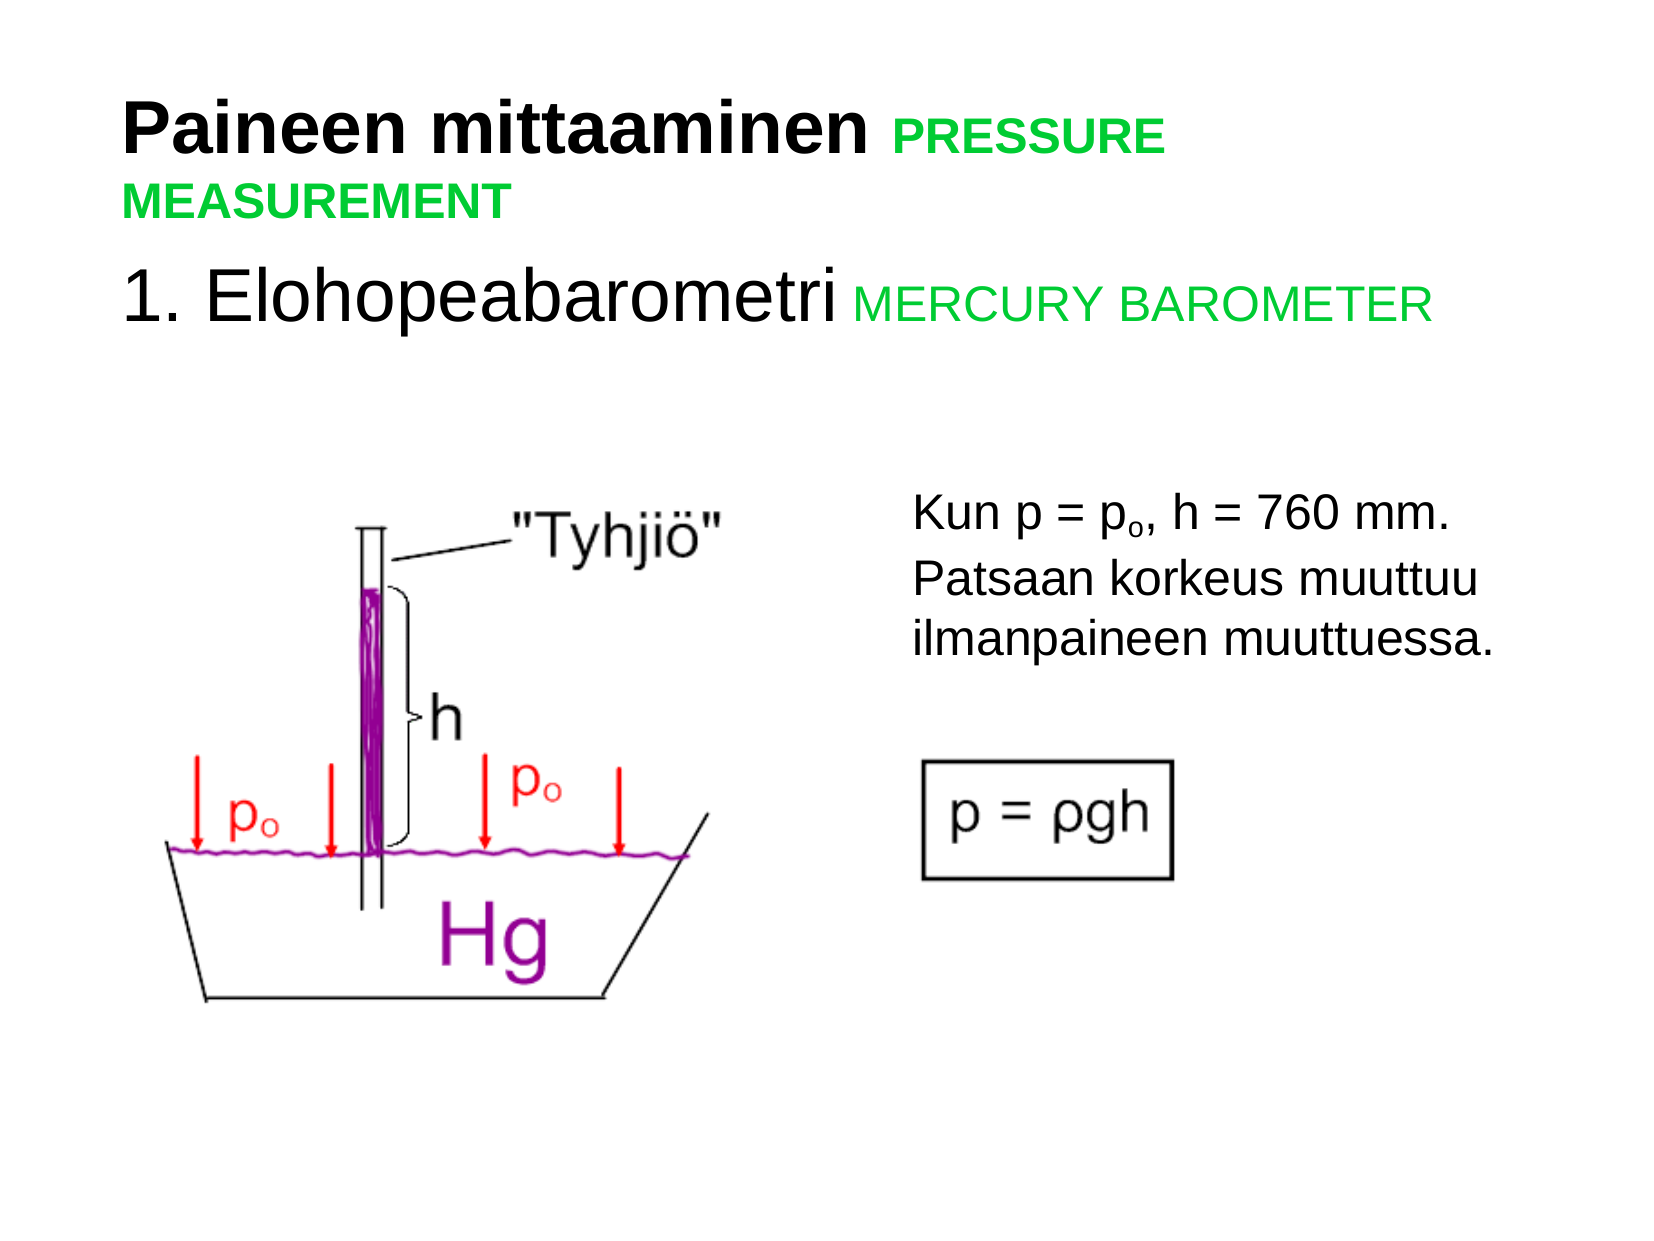

Paineen mittaaminen PRESSURE MEASUREMENT
1. Elohopeabarometri MERCURY BAROMETER
Kun p = po, h = 760 mm.
Patsaan korkeus muuttuu
ilmanpaineen muuttuessa.